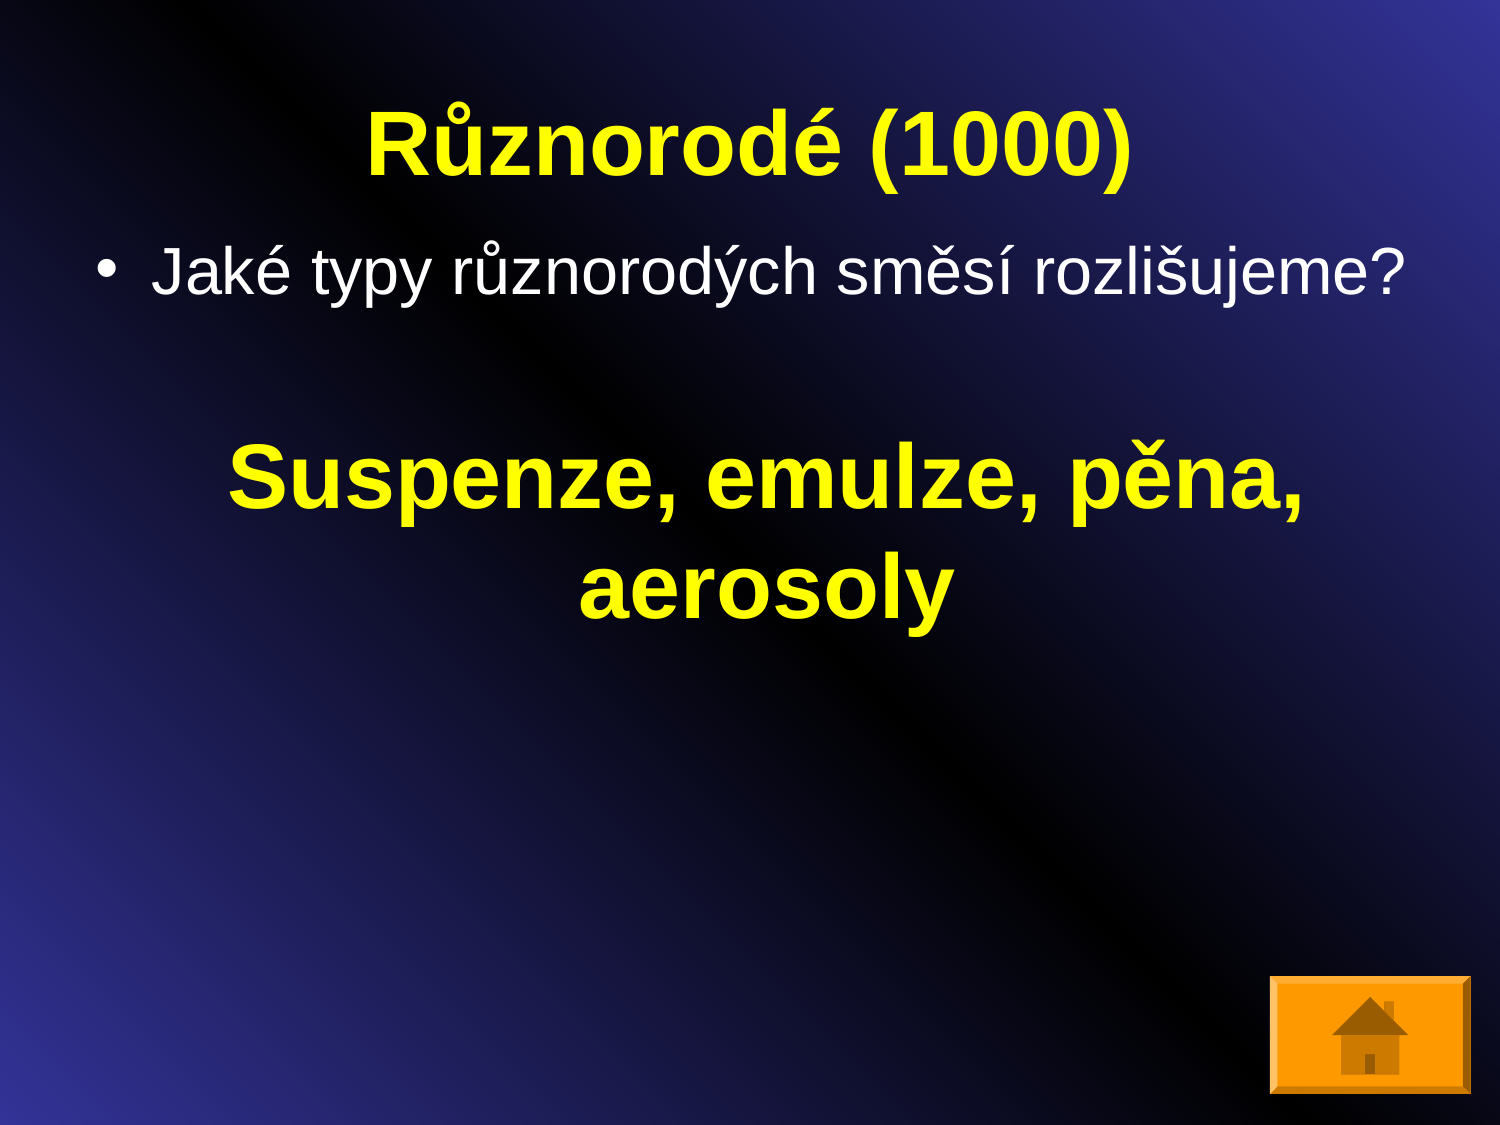

# Různorodé (1000)
Jaké typy různorodých směsí rozlišujeme?
Suspenze, emulze, pěna, aerosoly